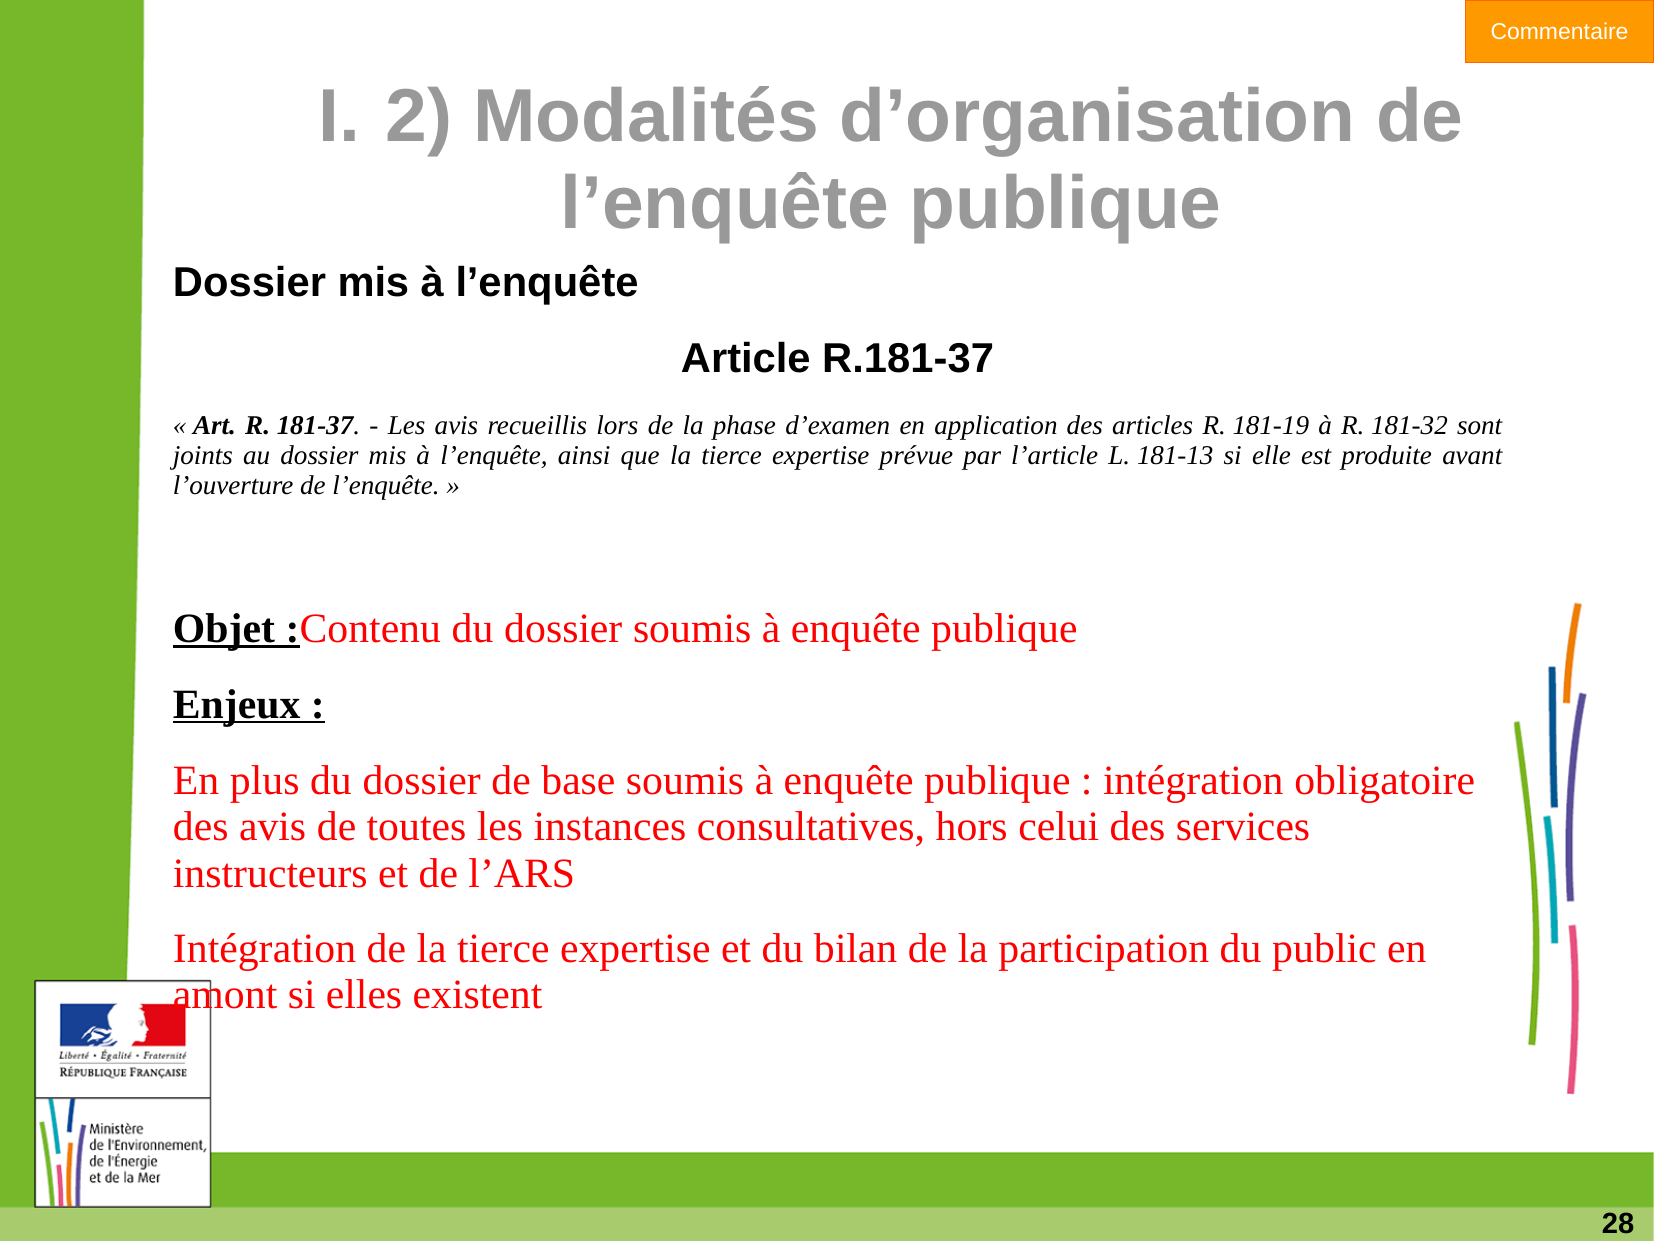

Commentaire
# I. 2) Modalités d’organisation de l’enquête publique
Dossier mis à l’enquête
Article R.181-37
« Art. R. 181-37. - Les avis recueillis lors de la phase d’examen en application des articles R. 181-19 à R. 181-32 sont joints au dossier mis à l’enquête, ainsi que la tierce expertise prévue par l’article L. 181-13 si elle est produite avant l’ouverture de l’enquête. »
Objet :Contenu du dossier soumis à enquête publique
Enjeux :
En plus du dossier de base soumis à enquête publique : intégration obligatoire des avis de toutes les instances consultatives, hors celui des services instructeurs et de l’ARS
Intégration de la tierce expertise et du bilan de la participation du public en amont si elles existent